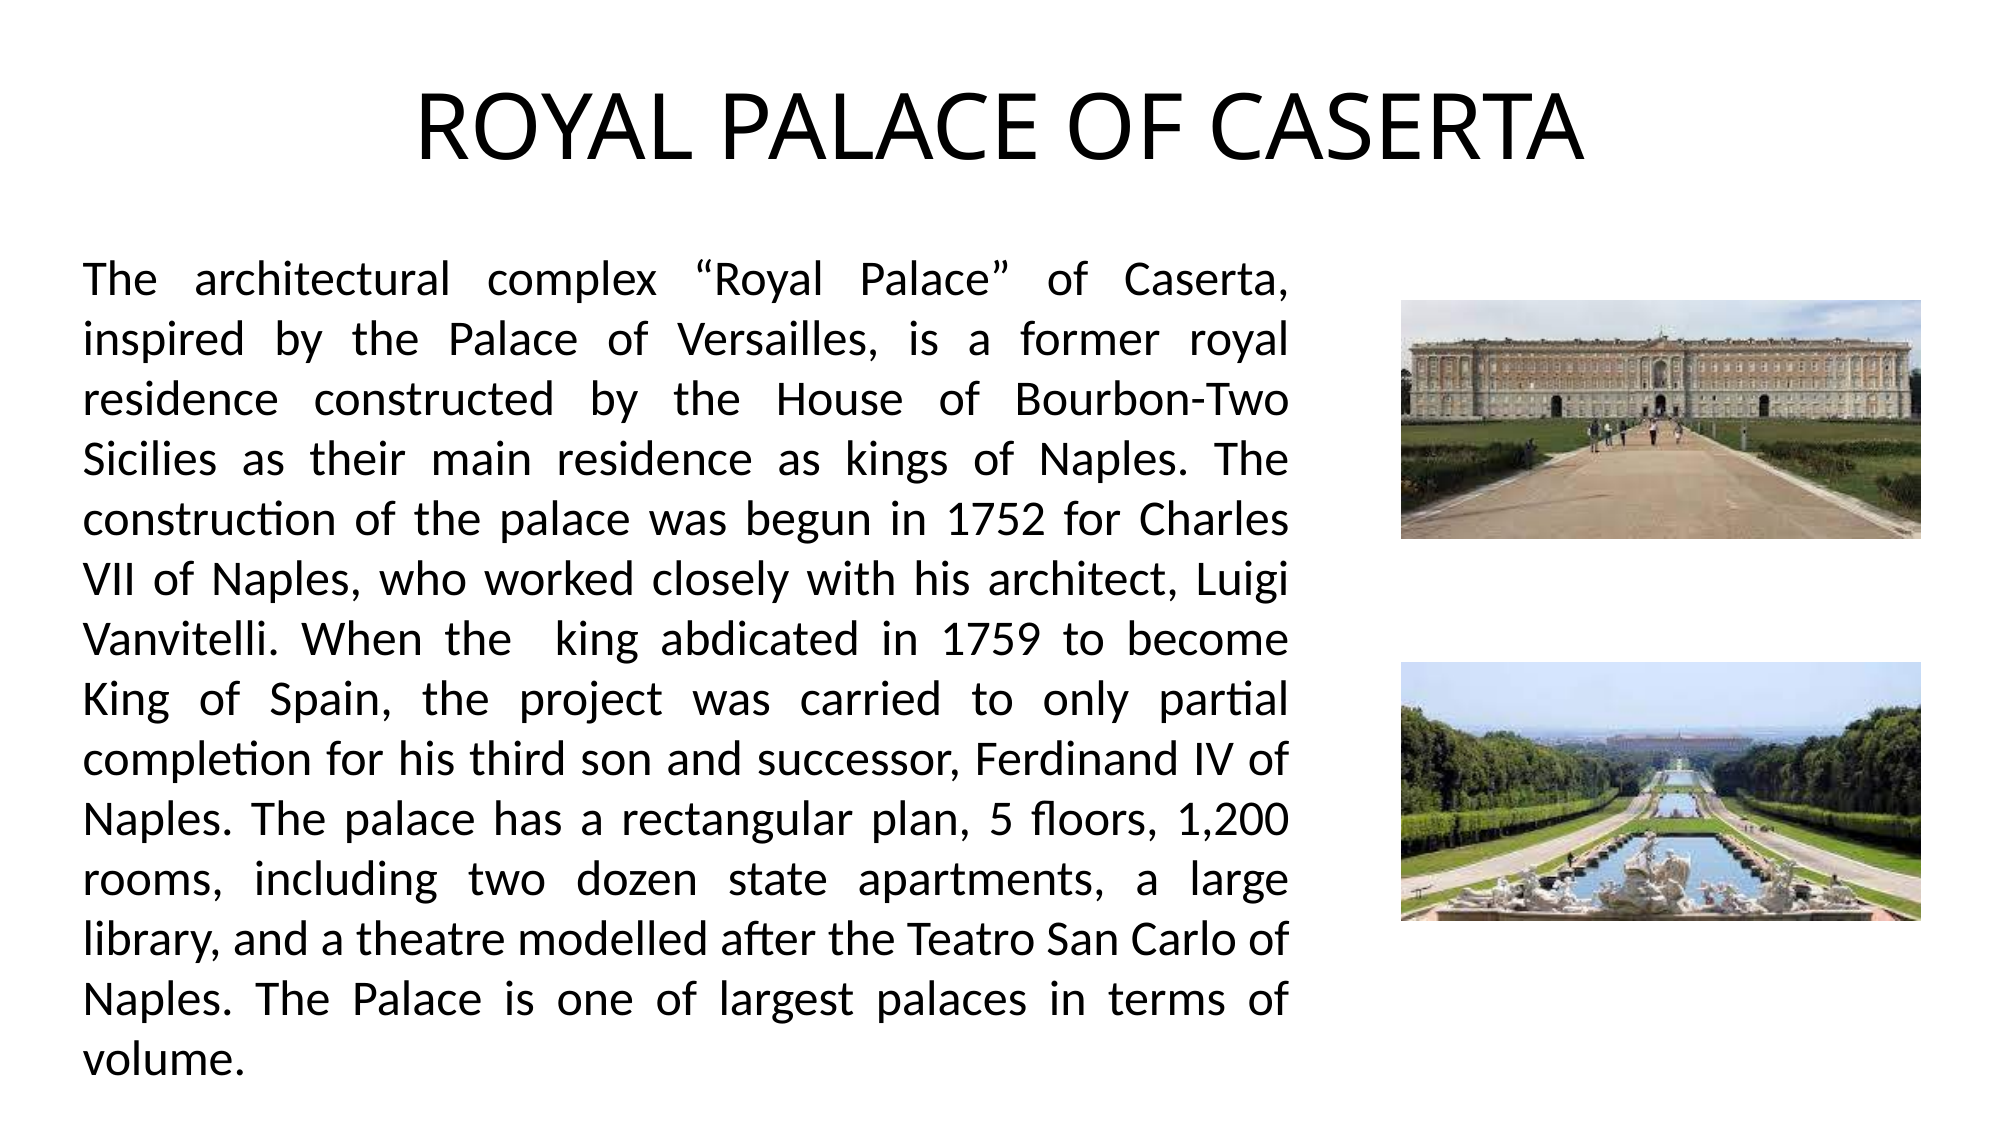

# ROYAL PALACE OF CASERTA
The architectural complex “Royal Palace” of Caserta, inspired by the Palace of Versailles, is a former royal residence constructed by the House of Bourbon-Two Sicilies as their main residence as kings of Naples. The construction of the palace was begun in 1752 for Charles VII of Naples, who worked closely with his architect, Luigi Vanvitelli. When the king abdicated in 1759 to become King of Spain, the project was carried to only partial completion for his third son and successor, Ferdinand IV of Naples. The palace has a rectangular plan, 5 floors, 1,200 rooms, including two dozen state apartments, a large library, and a theatre modelled after the Teatro San Carlo of Naples. The Palace is one of largest palaces in terms of volume.